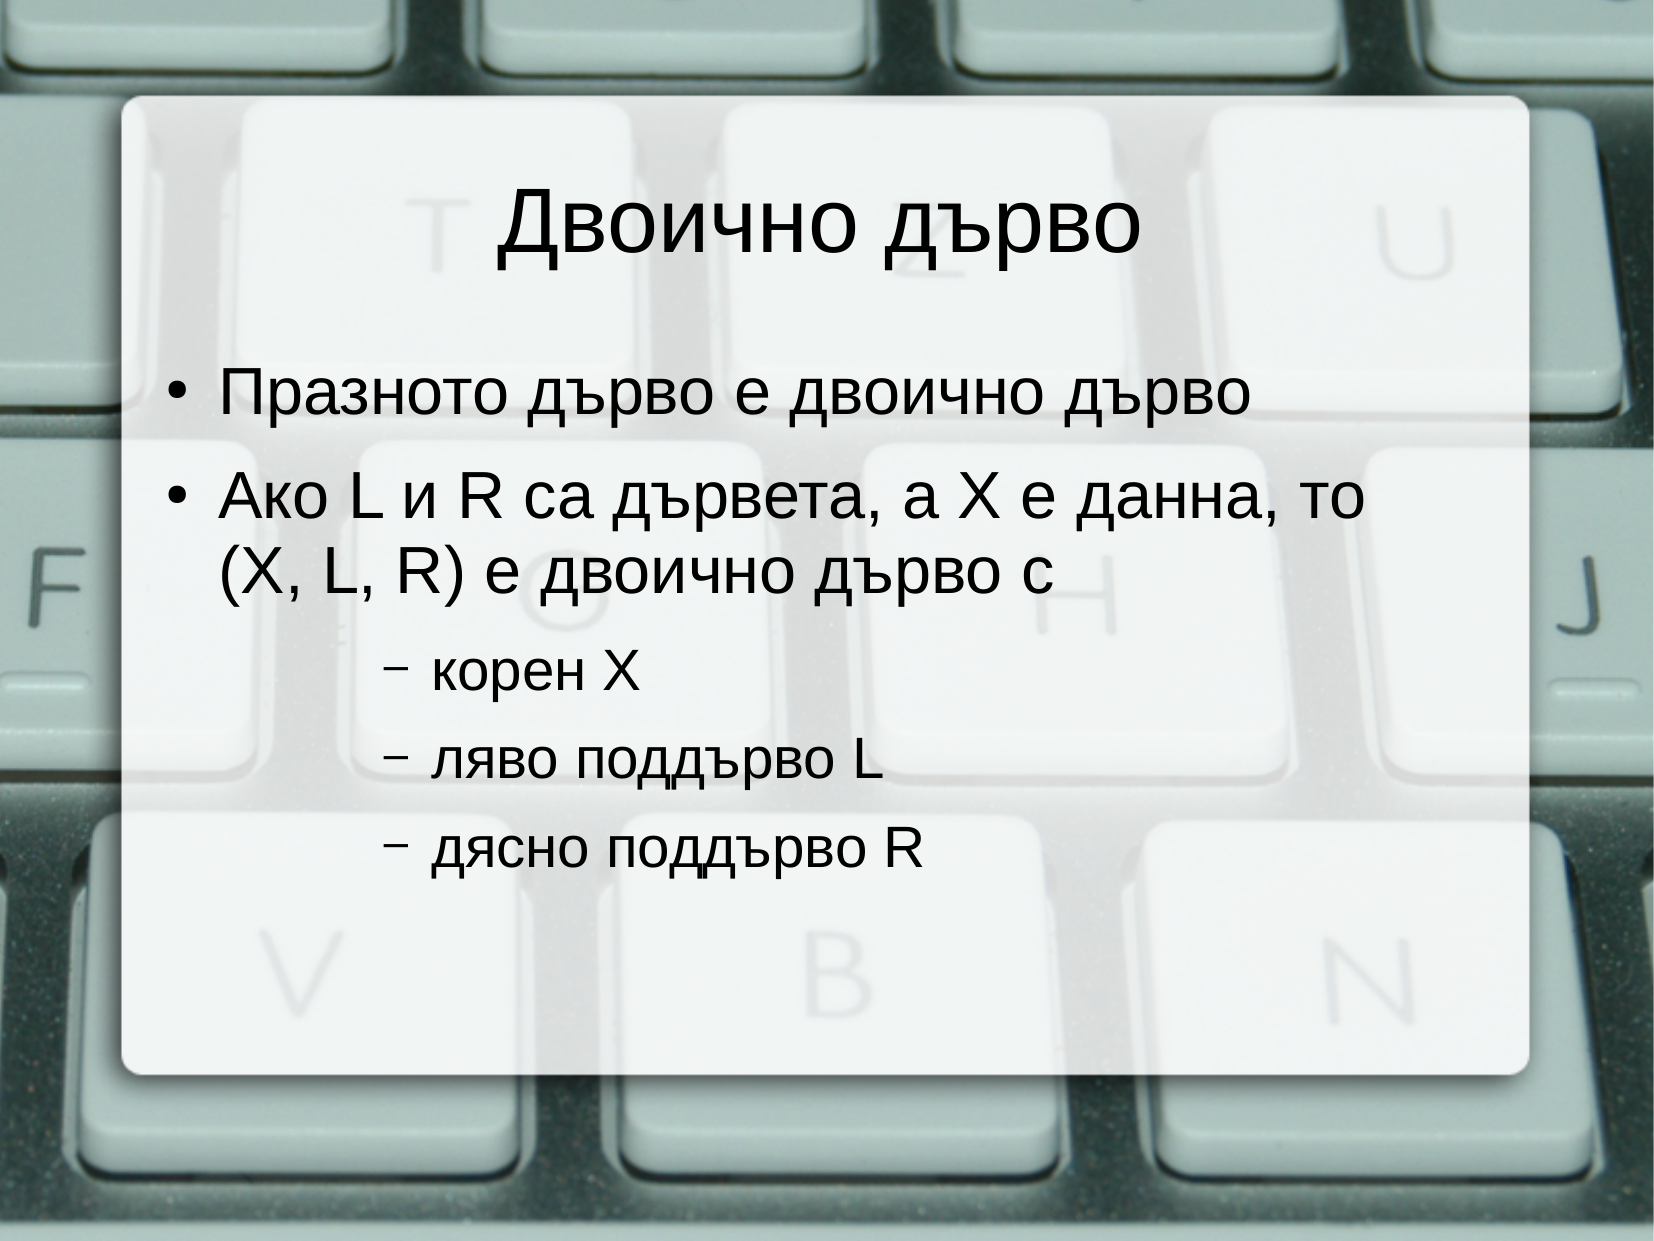

# Двоично дърво
Празното дърво е двоично дърво
Ако L и R са дървета, а X е данна, то
(X, L, R) е двоично дърво с
корен X
ляво поддърво L
дясно поддърво R